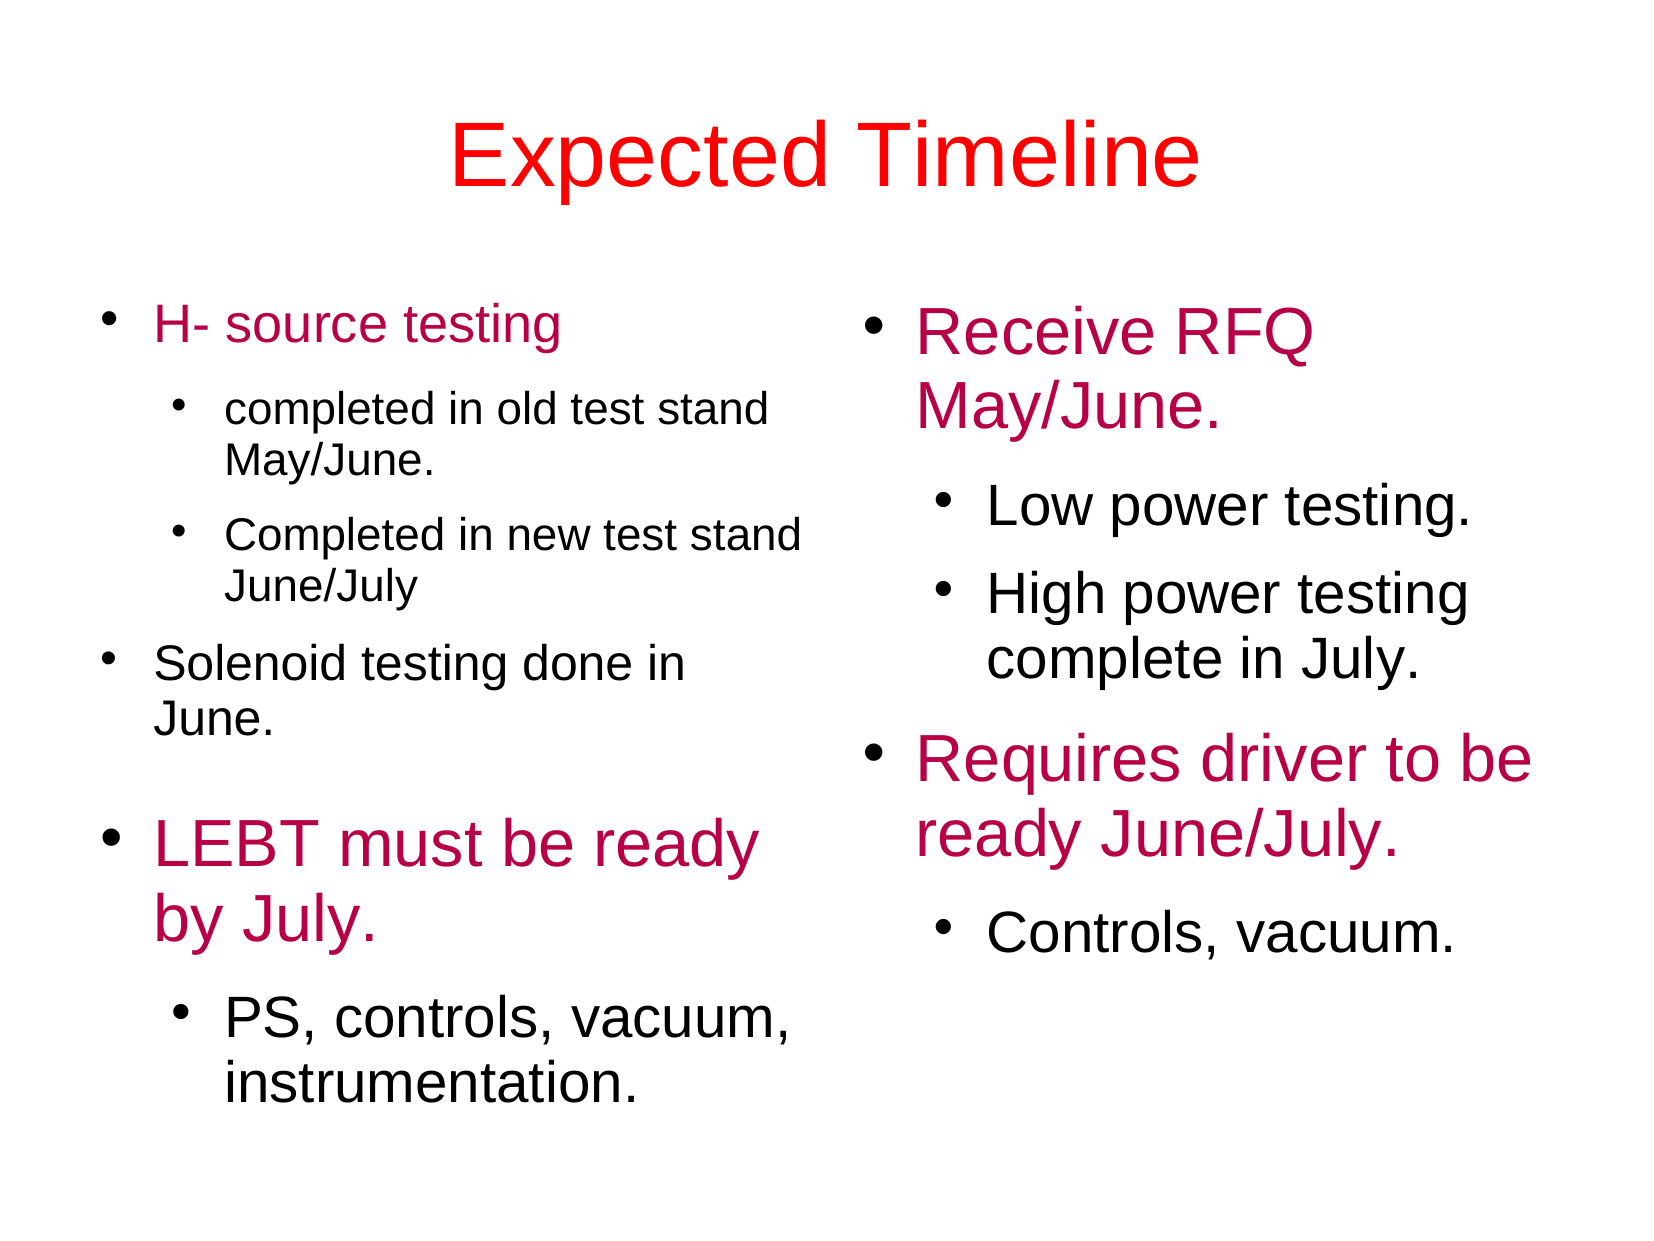

# Expected Timeline
H- source testing
completed in old test stand May/June.
Completed in new test stand June/July
Solenoid testing done in June.
Receive RFQ May/June.
Low power testing.
High power testing complete in July.
Requires driver to be ready June/July.
Controls, vacuum.
LEBT must be ready by July.
PS, controls, vacuum, instrumentation.